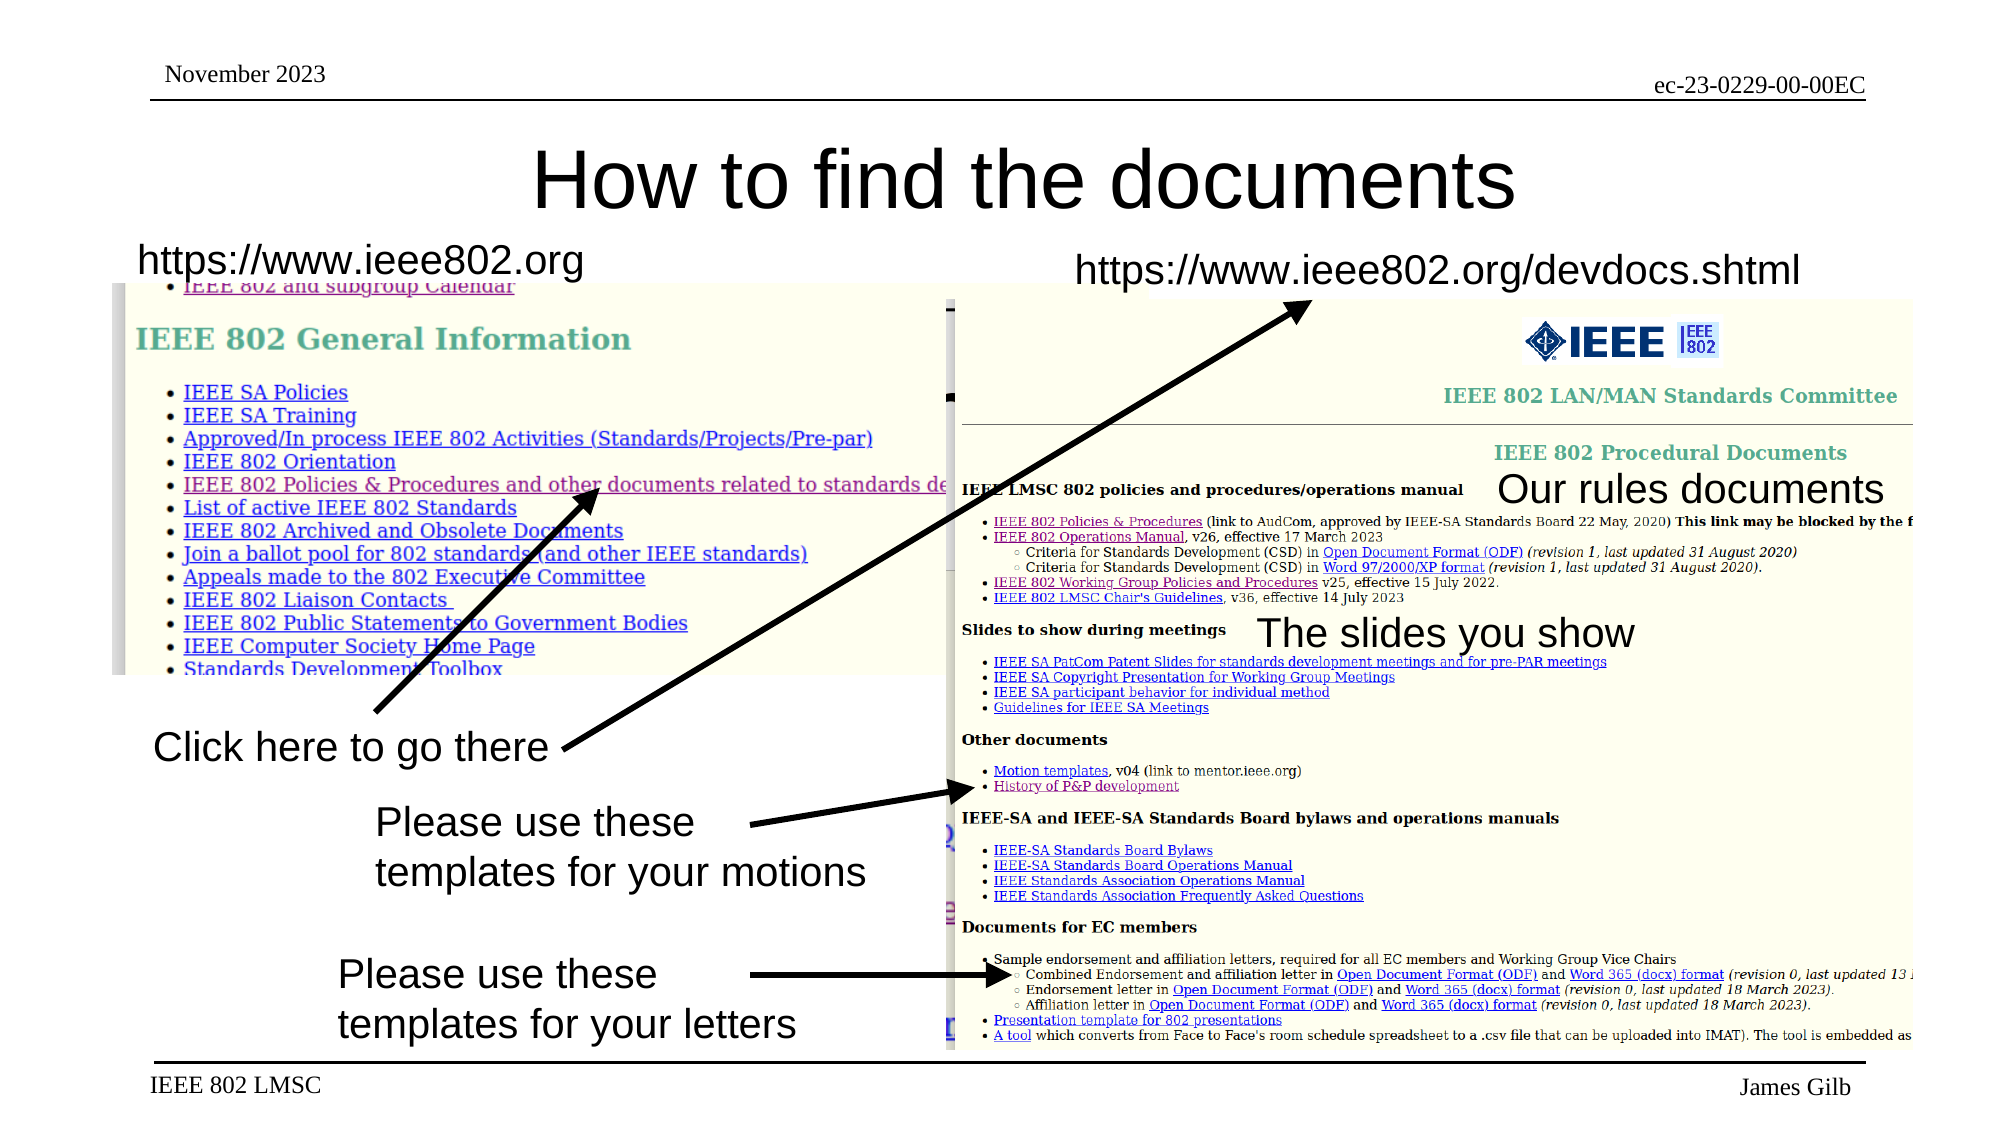

# How to find the documents
https://www.ieee802.org
https://www.ieee802.org/devdocs.shtml
Our rules documents
The slides you show
Click here to go there
Please use these templates for your motions
Please use these templates for your letters